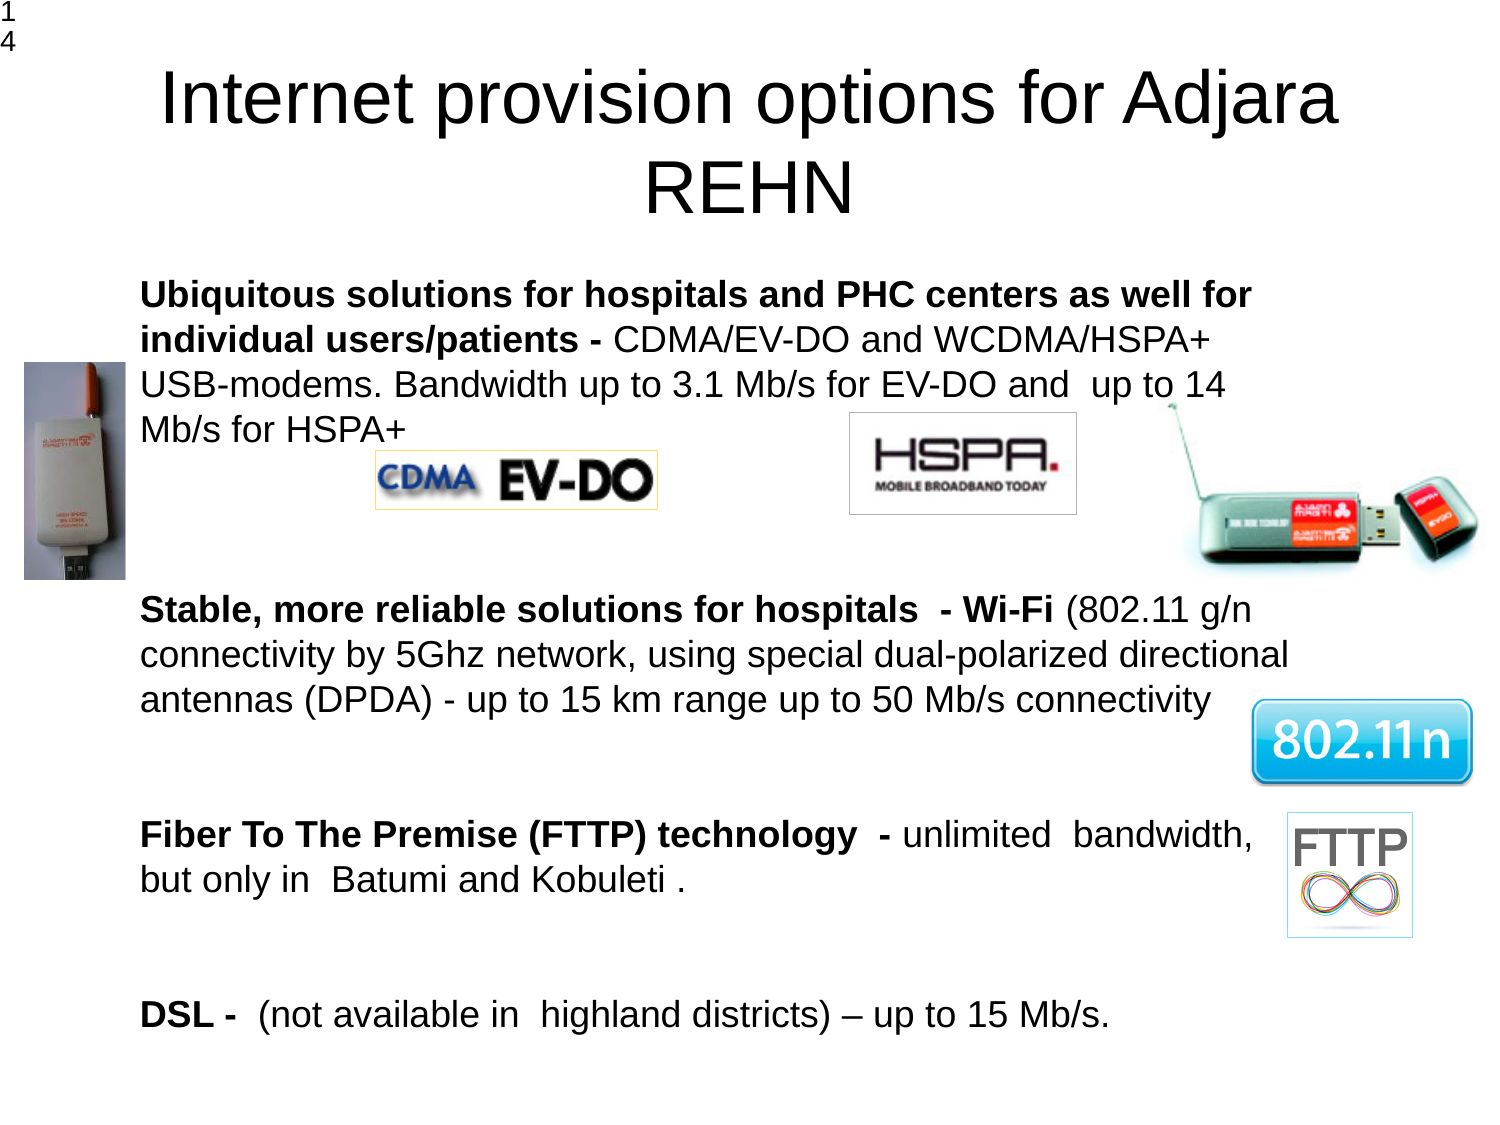

# Internet provision options for Adjara REHN
Ubiquitous solutions for hospitals and PHC centers as well for individual users/patients - CDMA/EV-DO and WCDMA/HSPA+ USB-modems. Bandwidth up to 3.1 Mb/s for EV-DO and up to 14 Mb/s for HSPA+
Stable, more reliable solutions for hospitals - Wi-Fi (802.11 g/n connectivity by 5Ghz network, using special dual-polarized directional antennas (DPDA) - up to 15 km range up to 50 Mb/s connectivity
Fiber To The Premise (FTTP) technology - unlimited bandwidth, but only in Batumi and Kobuleti .
DSL - (not available in highland districts) – up to 15 Mb/s.